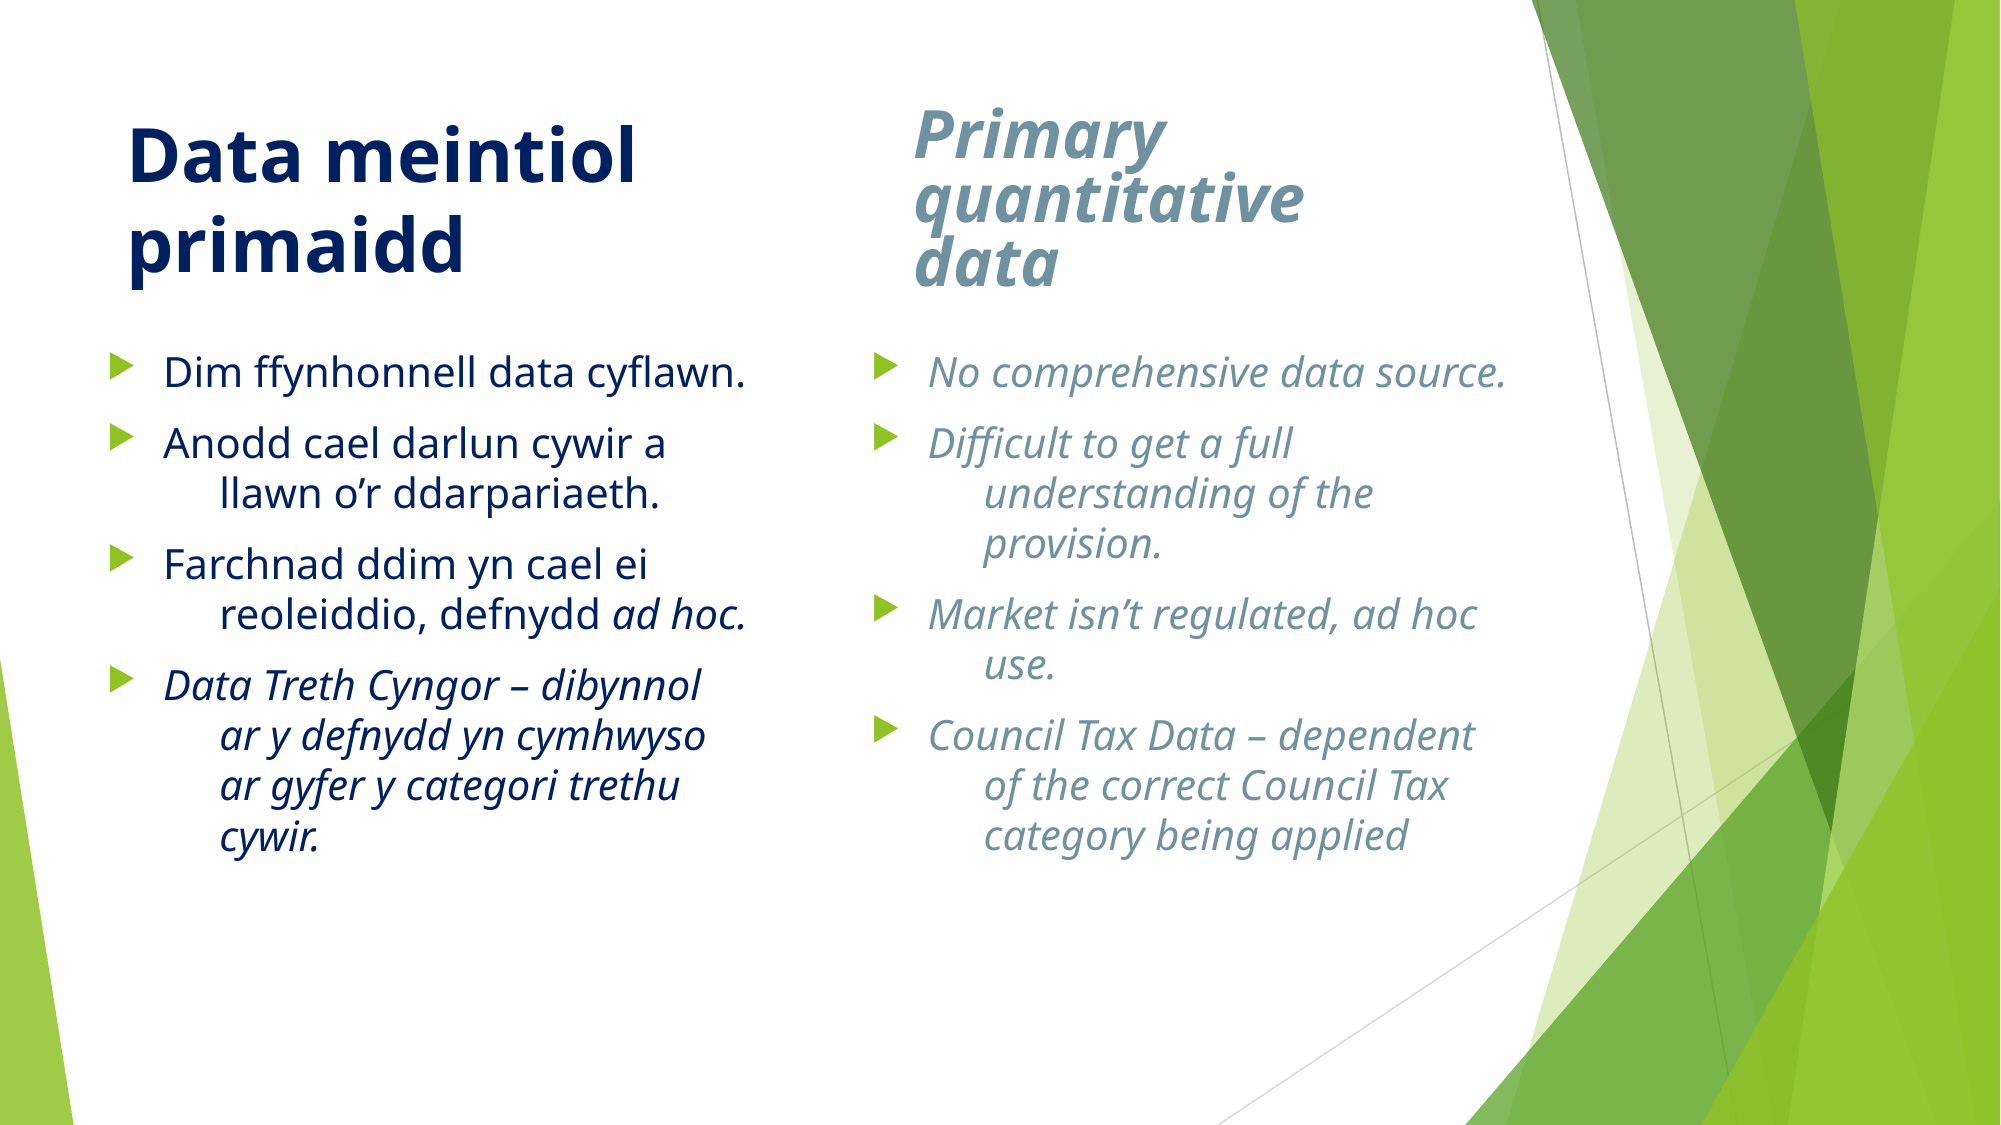

# Data meintiol primaidd
Primary quantitative data
Dim ffynhonnell data cyflawn.
Anodd cael darlun cywir a llawn o’r ddarpariaeth.
Farchnad ddim yn cael ei reoleiddio, defnydd ad hoc.
Data Treth Cyngor – dibynnol ar y defnydd yn cymhwyso ar gyfer y categori trethu cywir.
No comprehensive data source.
Difficult to get a full understanding of the provision.
Market isn’t regulated, ad hoc use.
Council Tax Data – dependent of the correct Council Tax category being applied